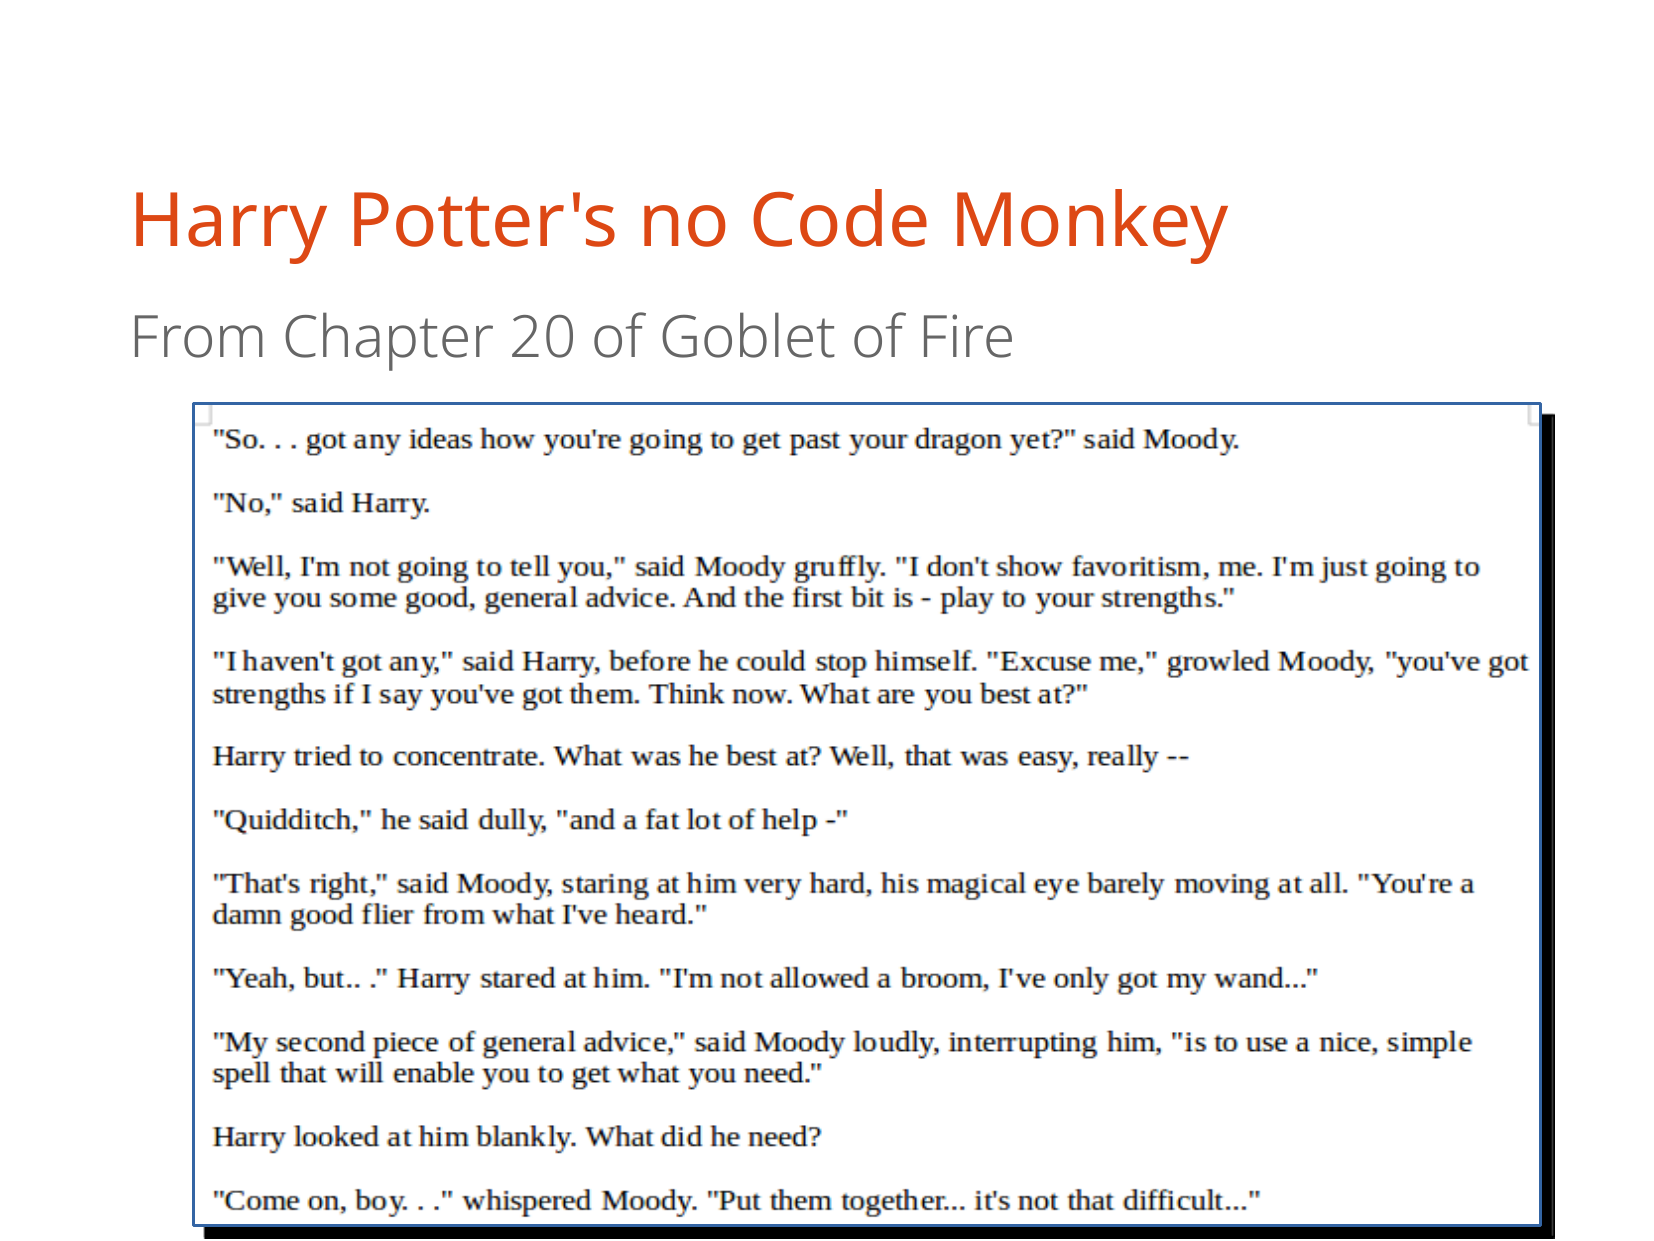

# Harry Potter's no Code Monkey
From Chapter 20 of Goblet of Fire